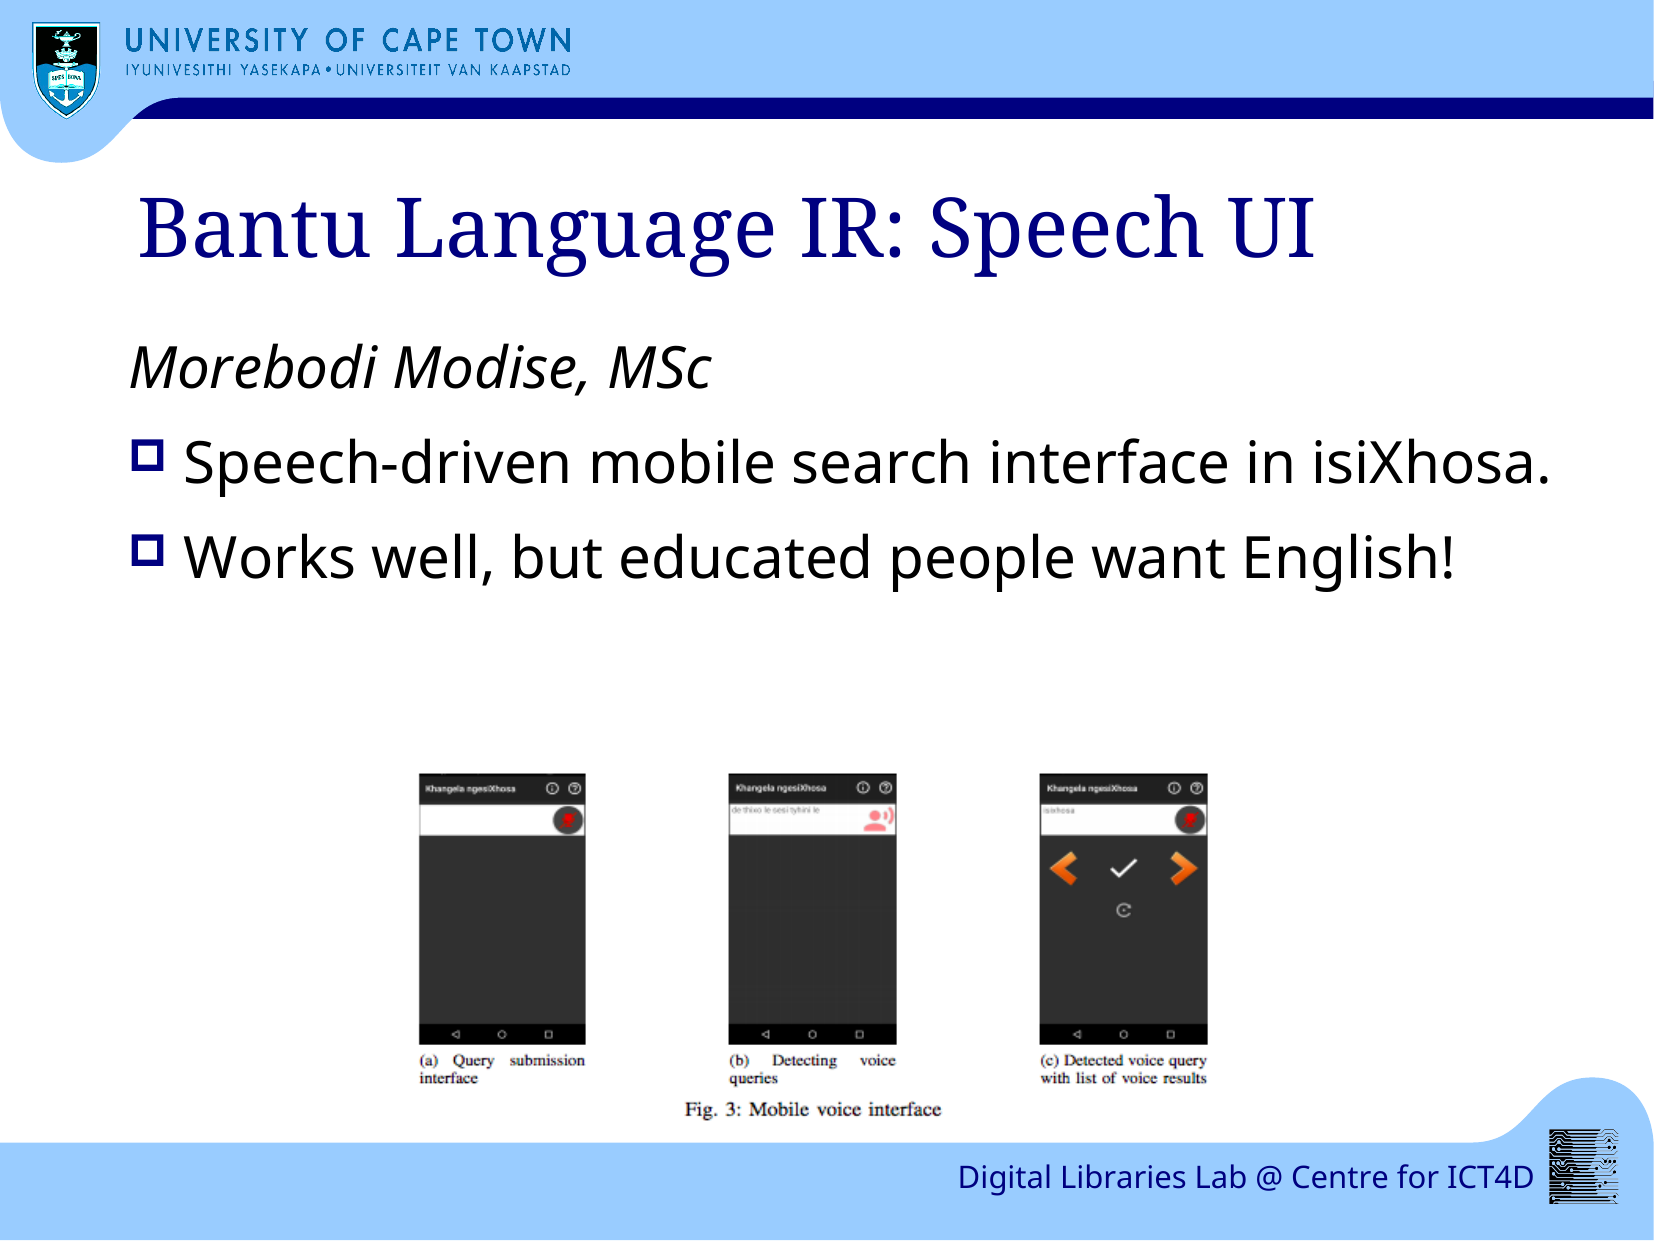

# Bantu Language IR: Speech UI
Morebodi Modise, MSc
Speech-driven mobile search interface in isiXhosa.
Works well, but educated people want English!